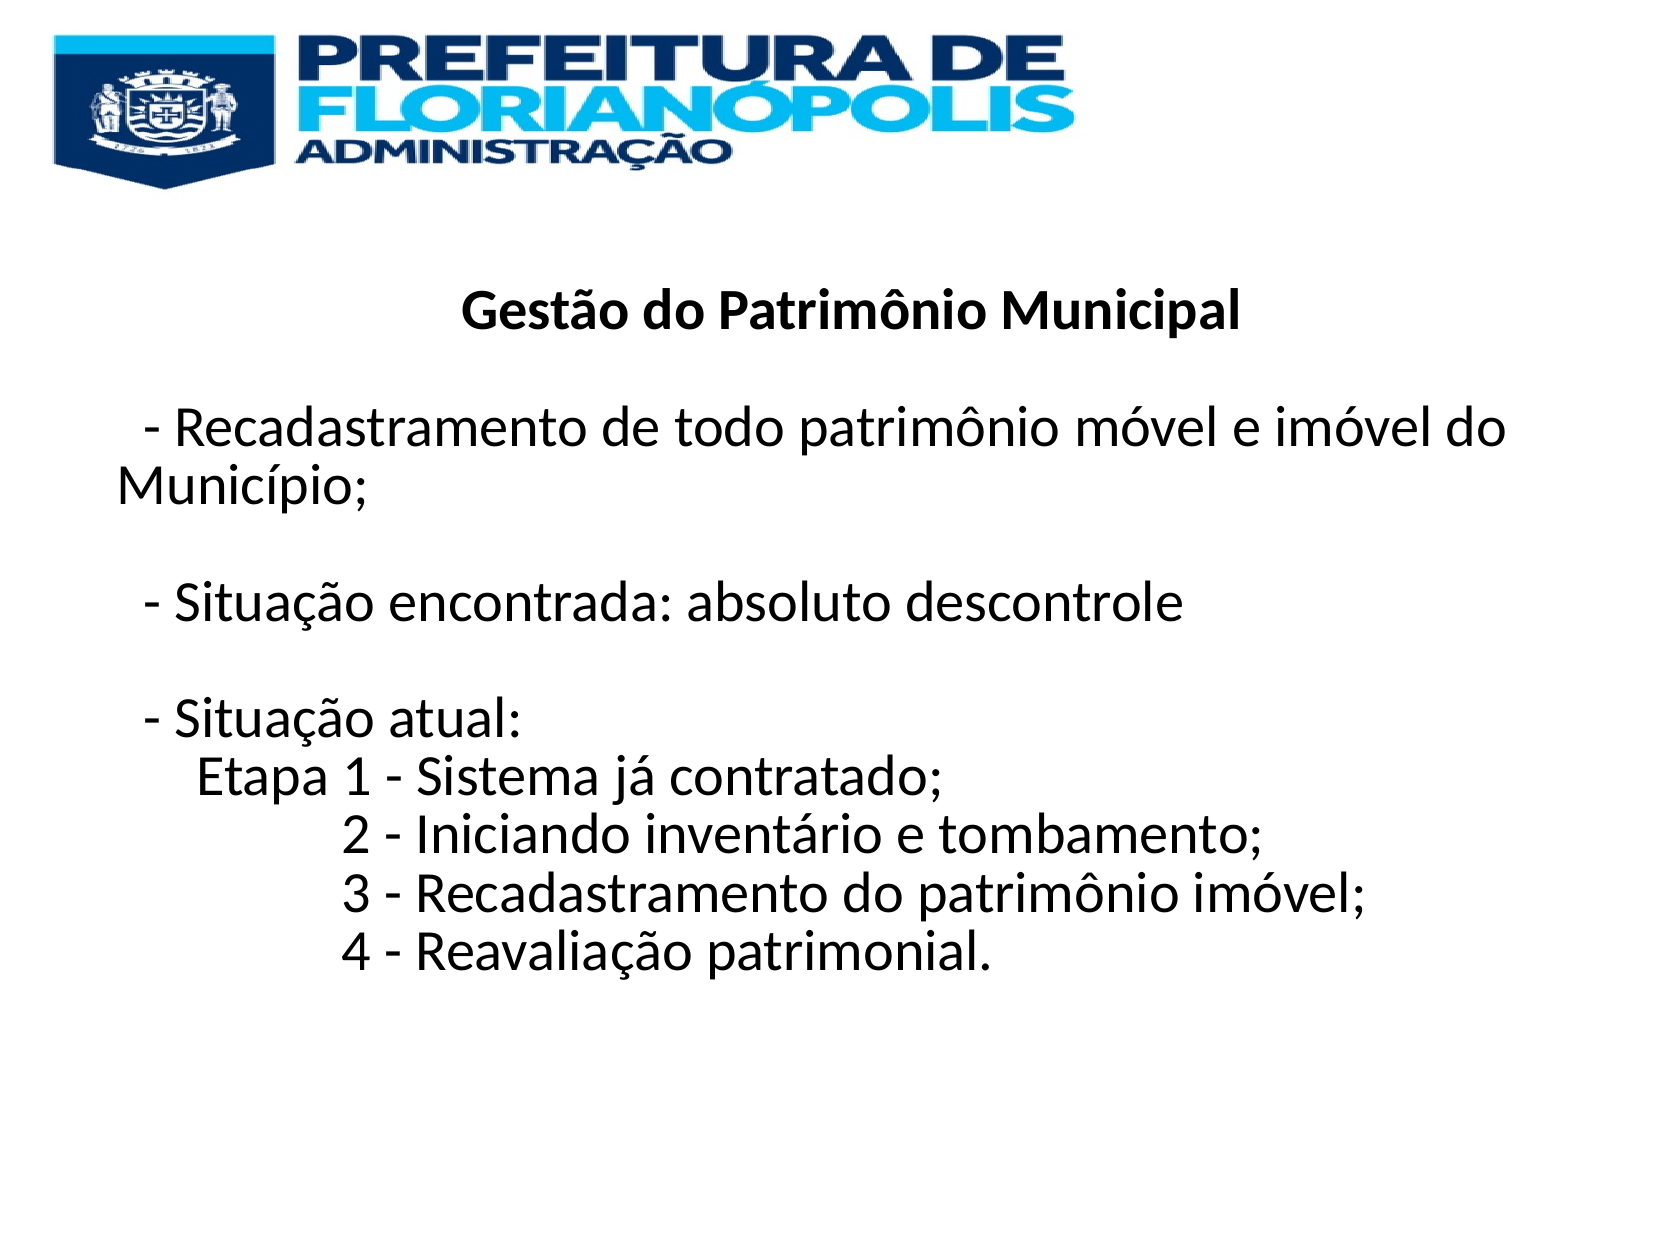

# Gestão do Patrimônio Municipal - Recadastramento de todo patrimônio móvel e imóvel do Município; - Situação encontrada: absoluto descontrole - Situação atual: Etapa 1 - Sistema já contratado; 2 - Iniciando inventário e tombamento; 3 - Recadastramento do patrimônio imóvel; 4 - Reavaliação patrimonial.